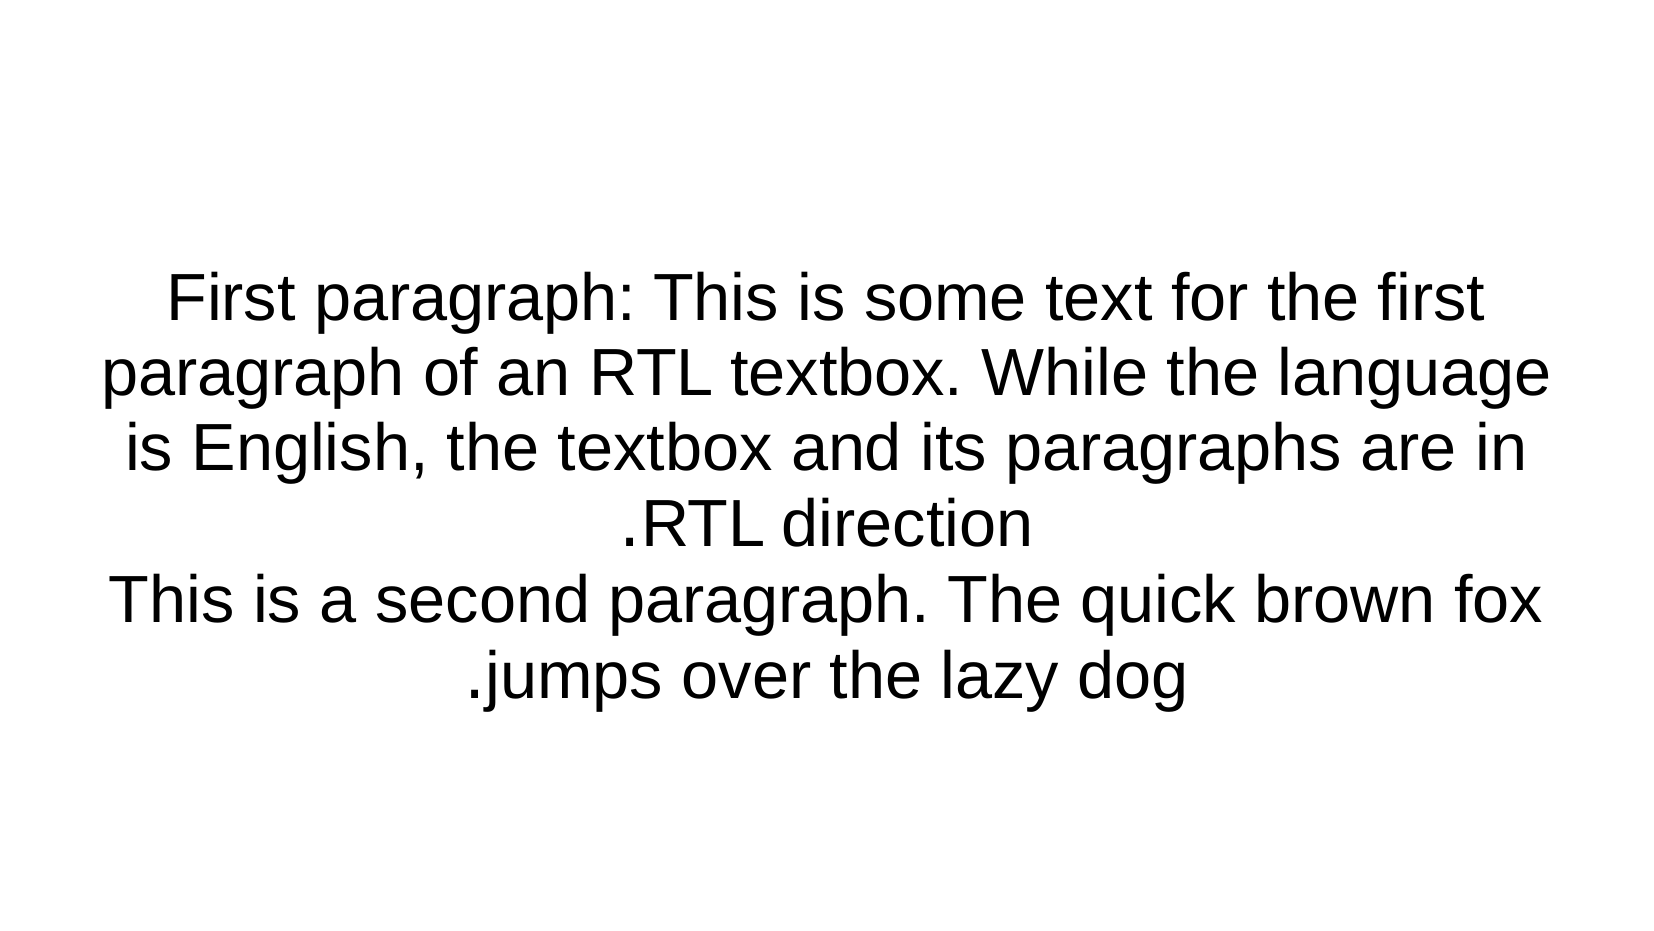

#
First paragraph: This is some text for the first paragraph of an RTL textbox. While the language is English, the textbox and its paragraphs are in RTL direction.
This is a second paragraph. The quick brown fox jumps over the lazy dog.